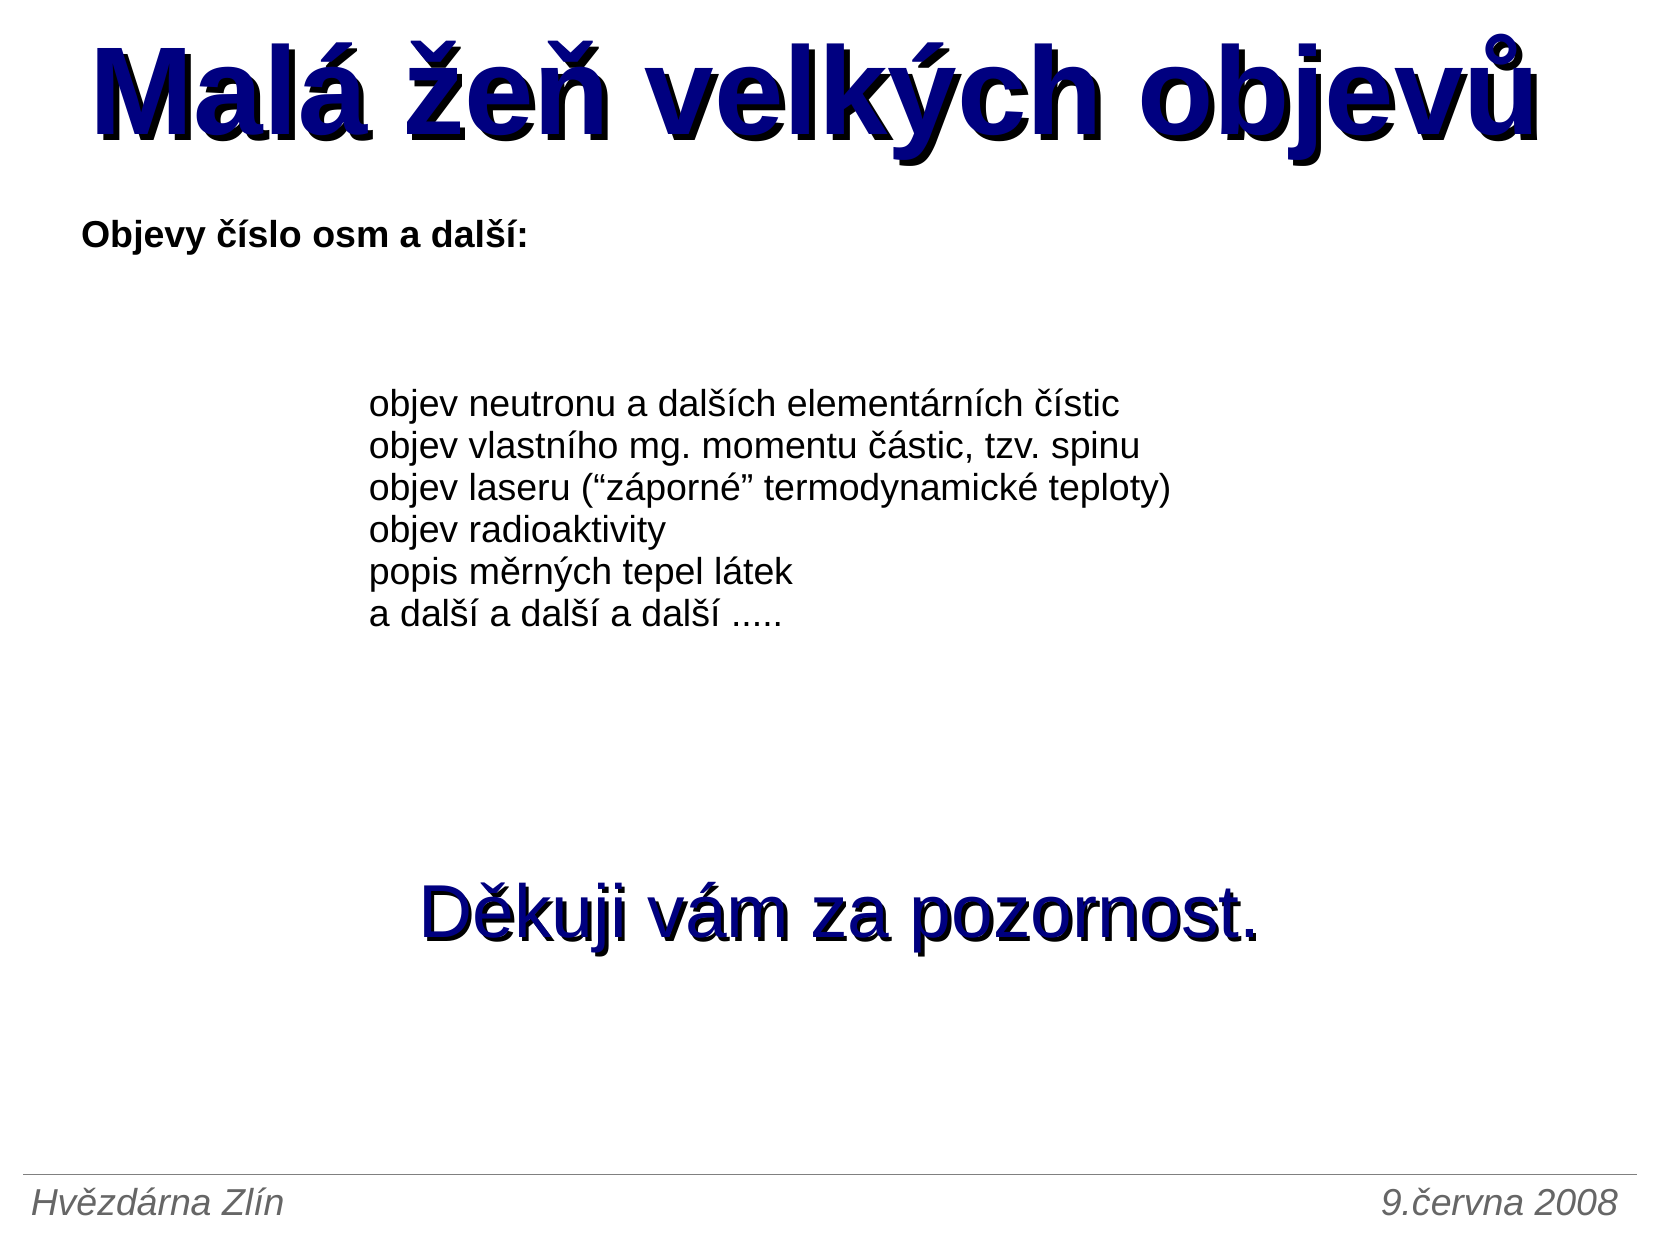

Malá žeň velkých objevů
Objevy číslo osm a další:
 objev neutronu a dalších elementárních čístic
 objev vlastního mg. momentu částic, tzv. spinu
 objev laseru (“záporné” termodynamické teploty)
 objev radioaktivity
 popis měrných tepel látek
 a další a další a další .....
Děkuji vám za pozornost.
Hvězdárna Zlín															9.června 2008